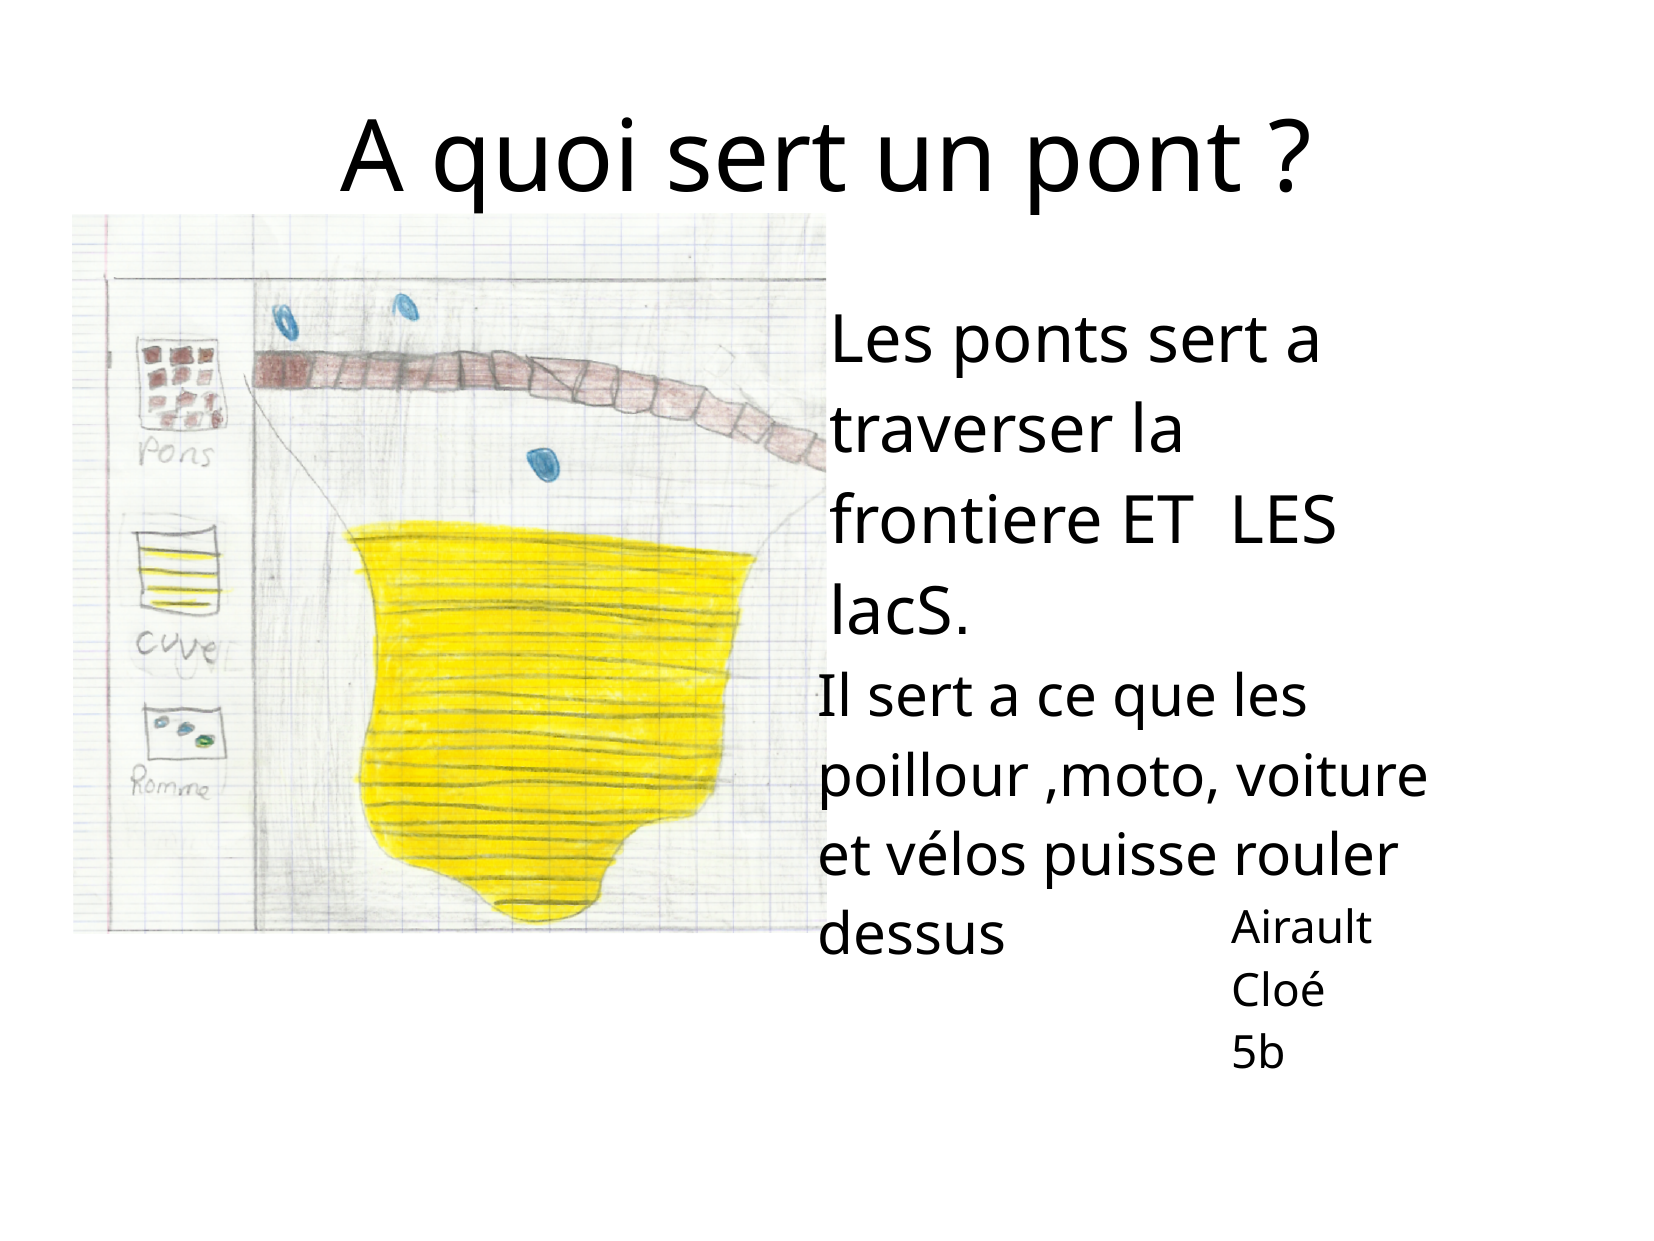

# A quoi sert un pont ?
Les ponts sert a traverser la frontiere ET LES lacS.
Il sert a ce que les poillour ,moto, voiture et vélos puisse rouler dessus
Airault
Cloé
5b